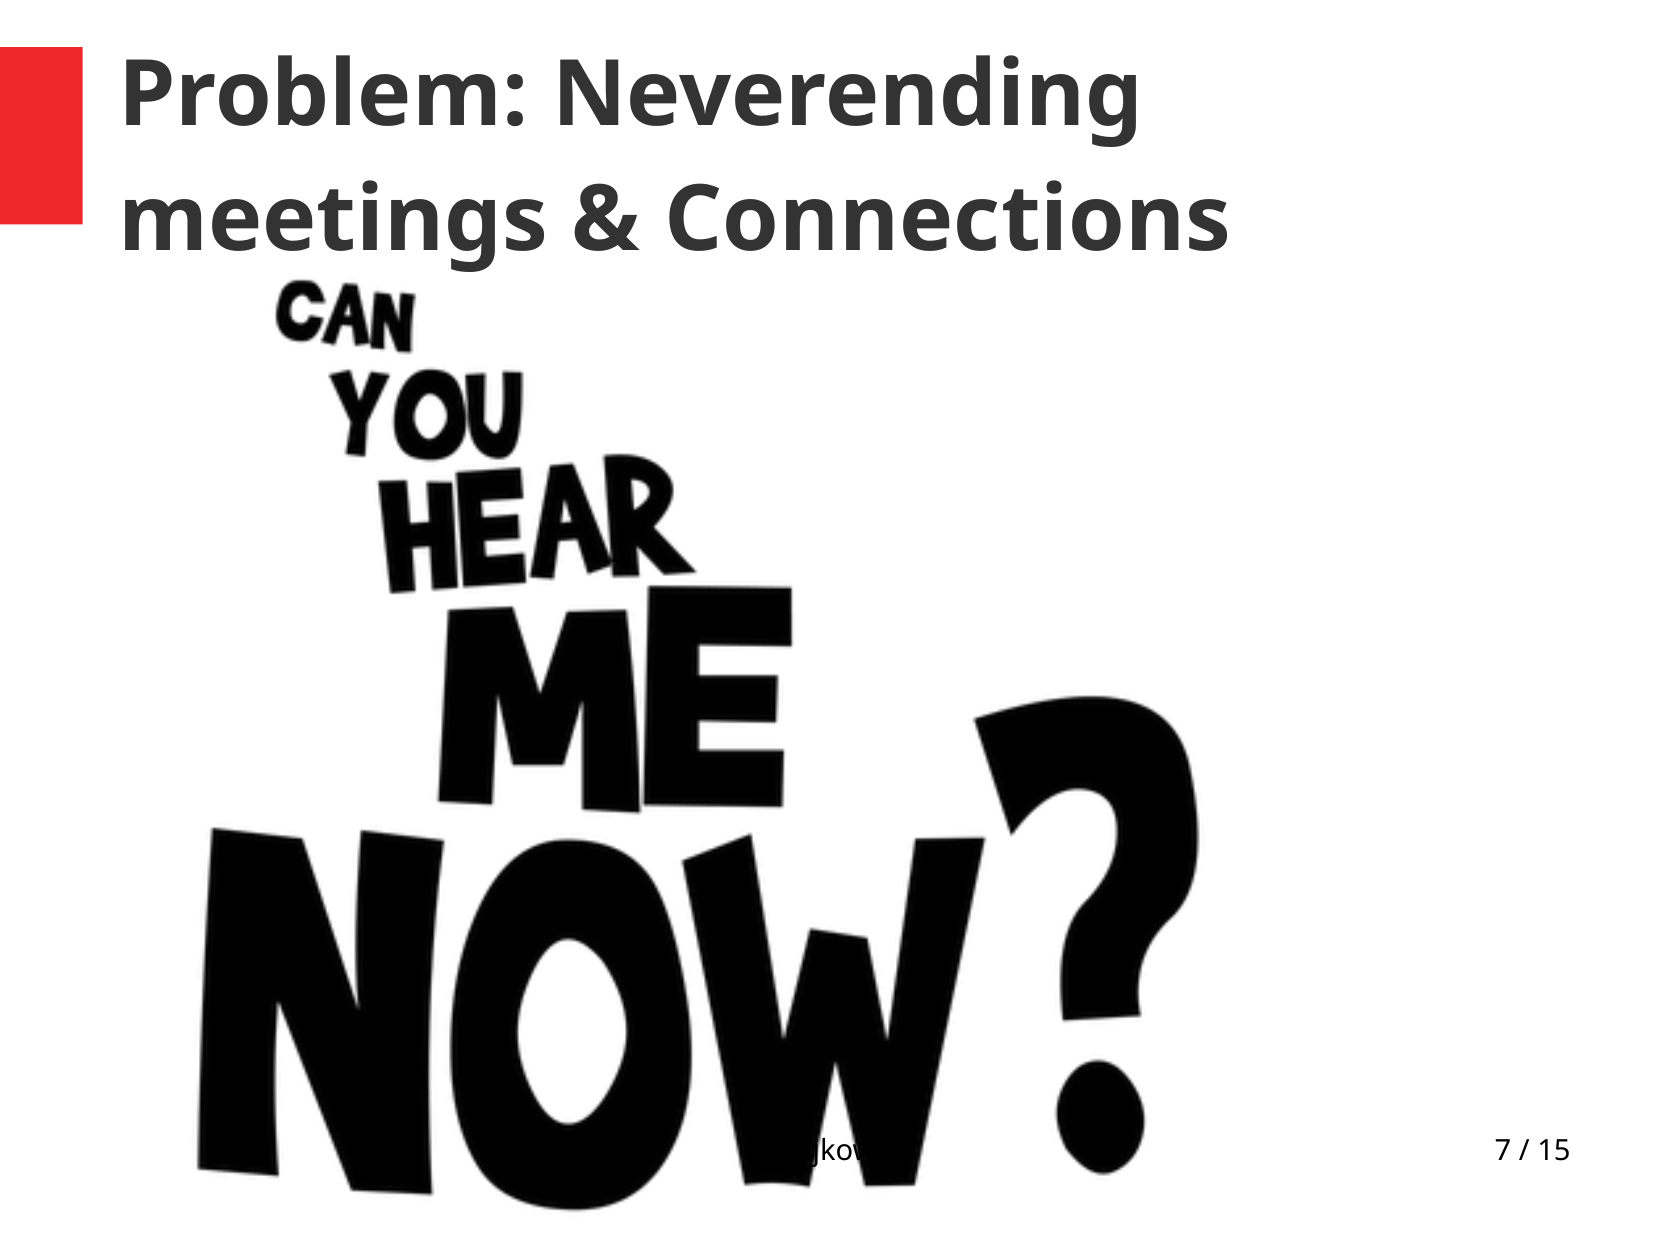

# Problem: Neverending meetings & Connections
@czajkowski
7